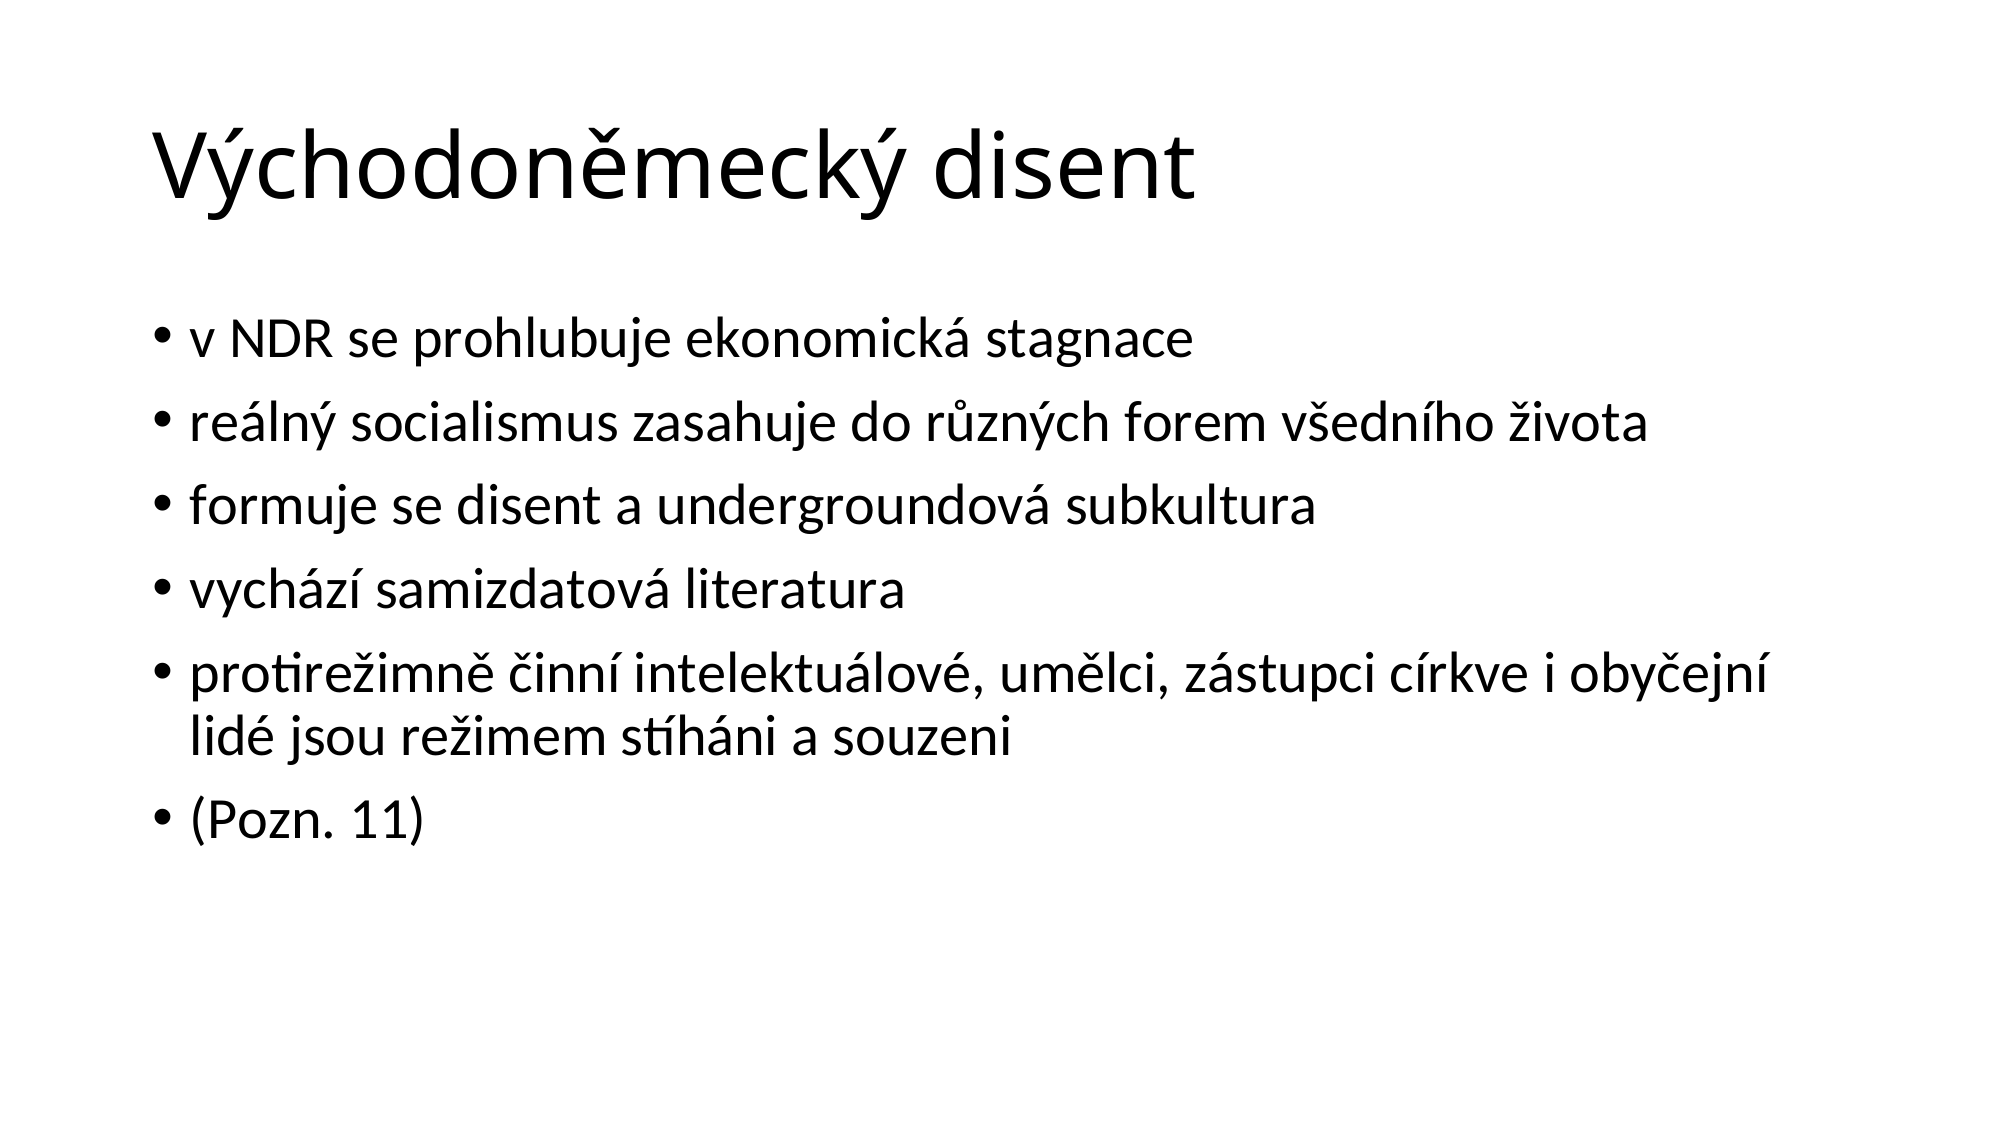

# Východoněmecký disent
v NDR se prohlubuje ekonomická stagnace
reálný socialismus zasahuje do různých forem všedního života
formuje se disent a undergroundová subkultura
vychází samizdatová literatura
protirežimně činní intelektuálové, umělci, zástupci církve i obyčejní lidé jsou režimem stíháni a souzeni
(Pozn. 11)